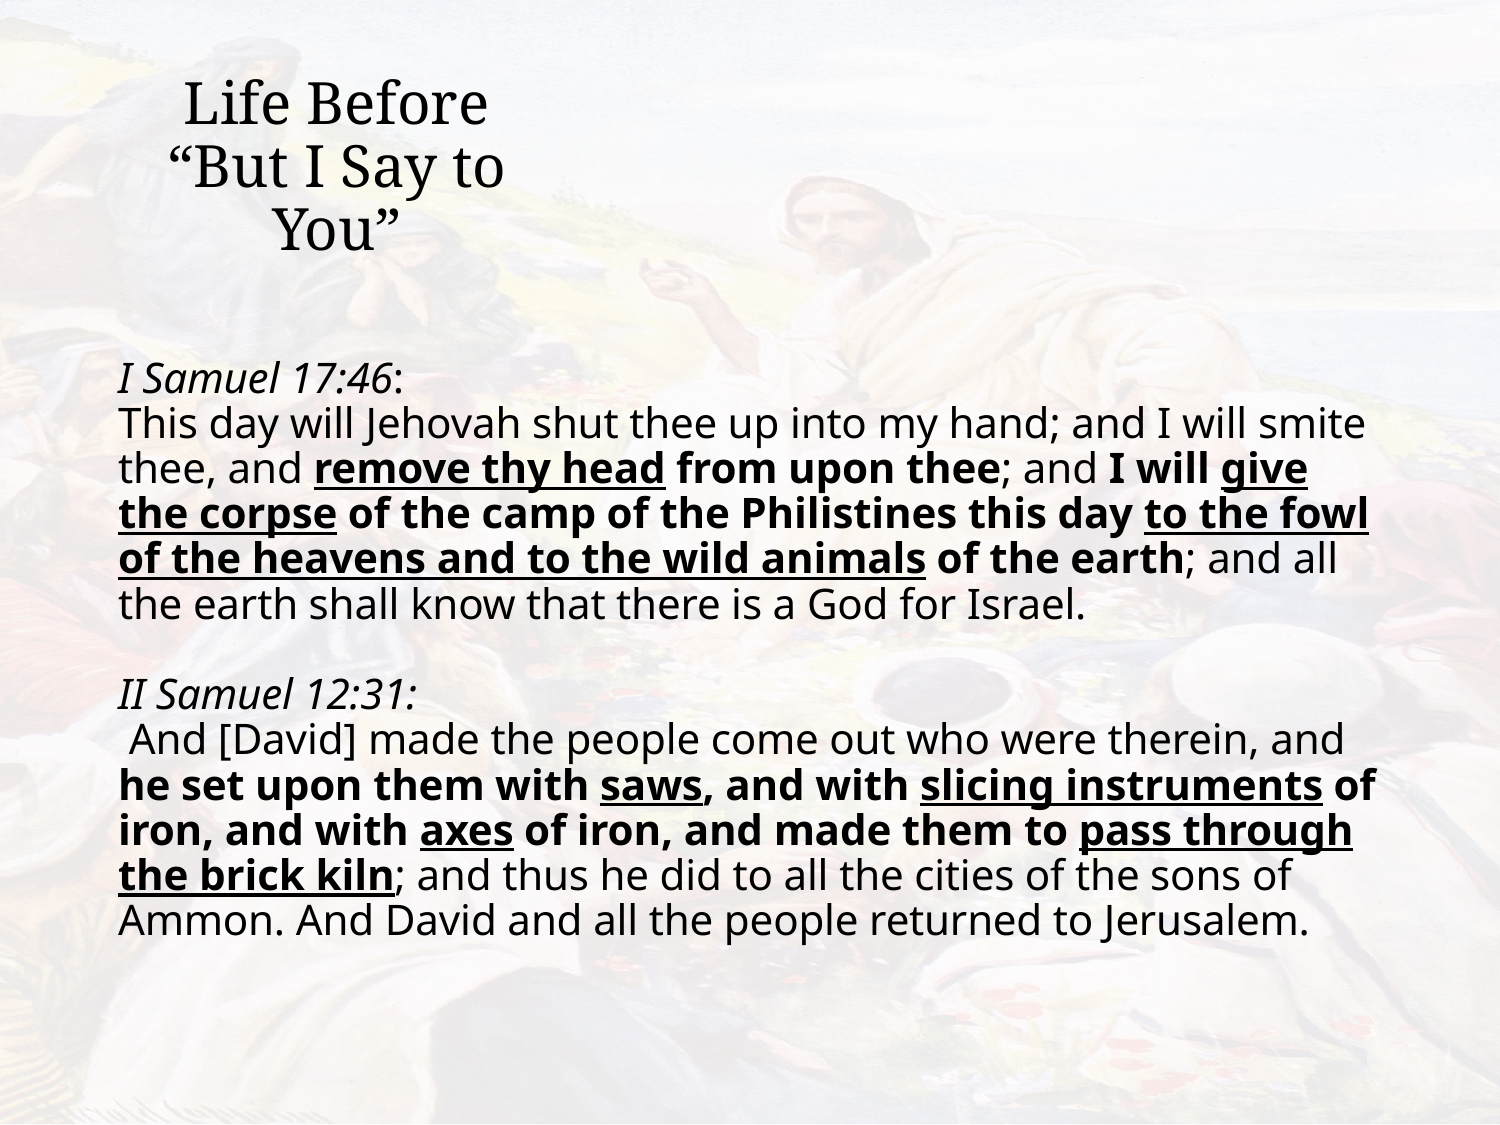

# Life Before “But I Say to You”
I Samuel 17:46:
This day will Jehovah shut thee up into my hand; and I will smite thee, and remove thy head from upon thee; and I will give the corpse of the camp of the Philistines this day to the fowl of the heavens and to the wild animals of the earth; and all the earth shall know that there is a God for Israel.
II Samuel 12:31:
 And [David] made the people come out who were therein, and he set upon them with saws, and with slicing instruments of iron, and with axes of iron, and made them to pass through the brick kiln; and thus he did to all the cities of the sons of Ammon. And David and all the people returned to Jerusalem.